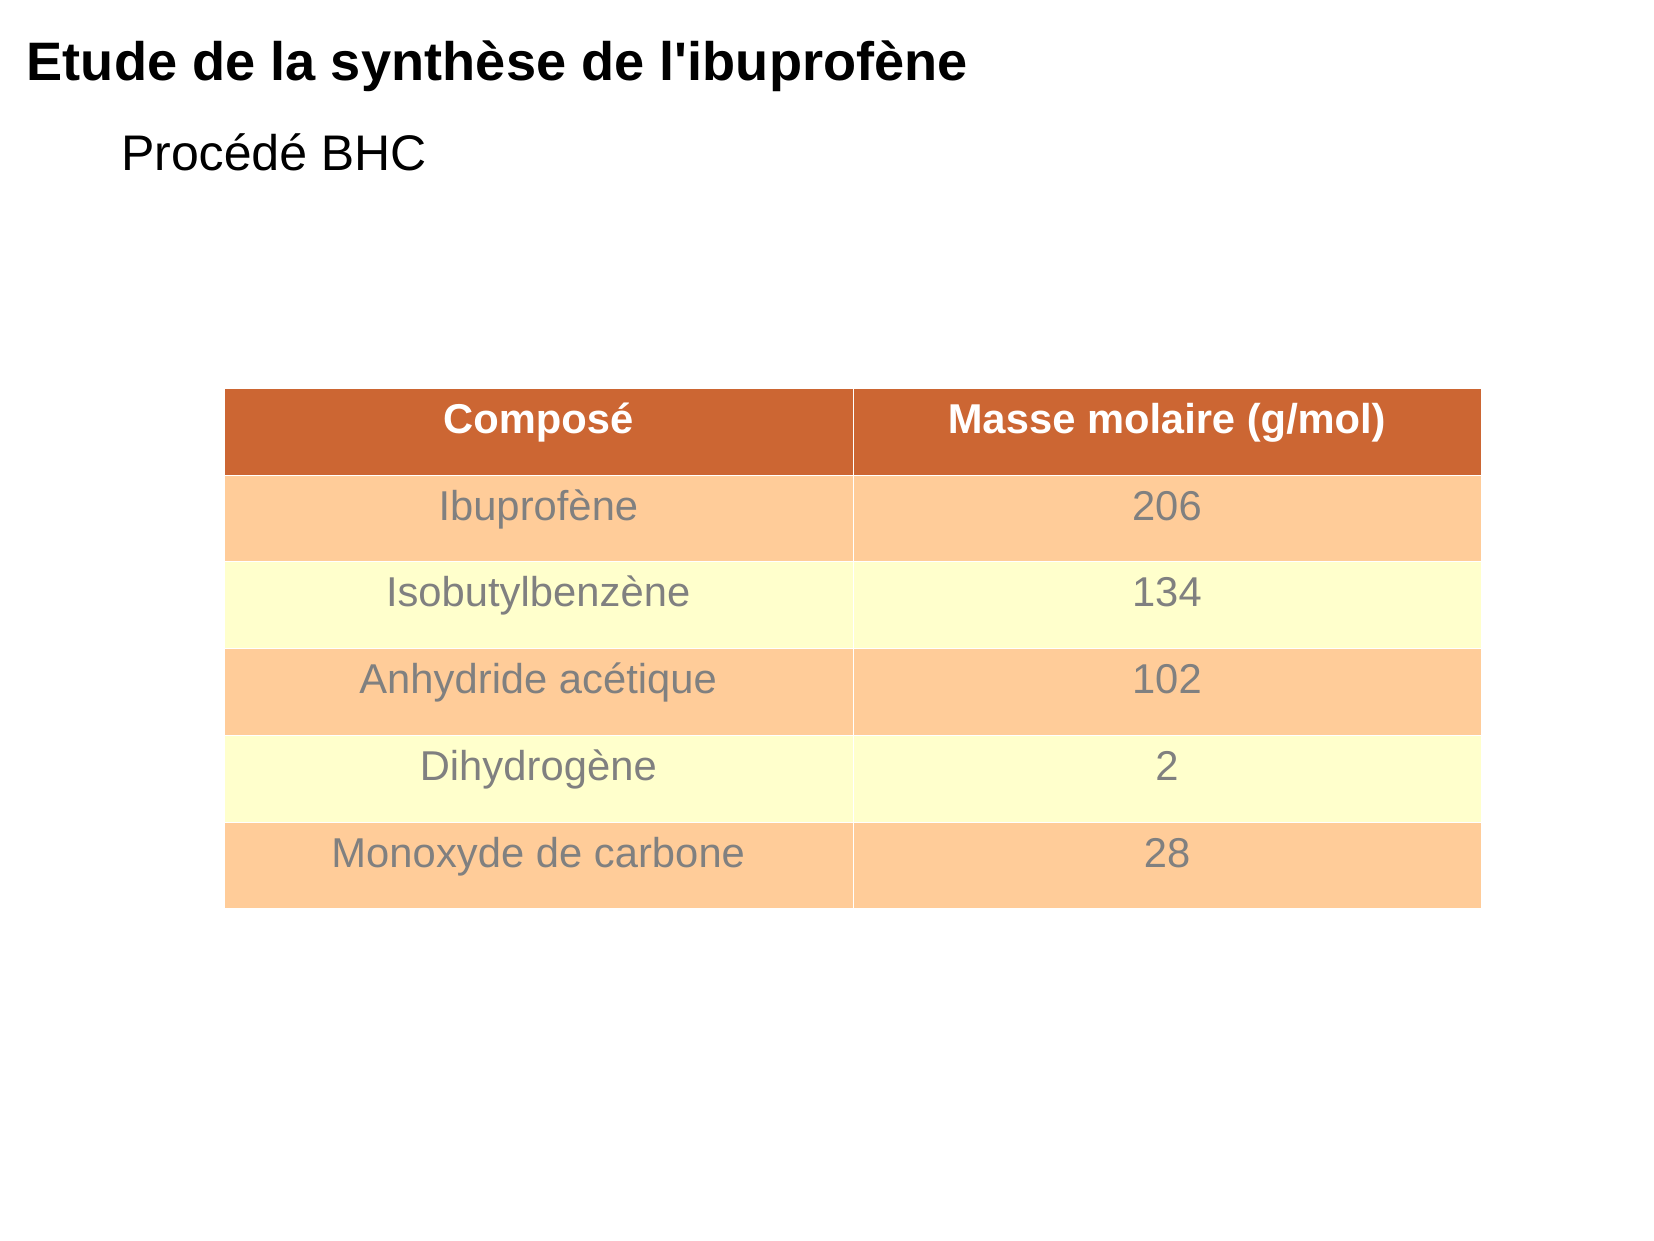

Etude de la synthèse de l'ibuprofène
Procédé BHC
| Composé | Masse molaire (g/mol) |
| --- | --- |
| Ibuprofène | 206 |
| Isobutylbenzène | 134 |
| Anhydride acétique | 102 |
| Dihydrogène | 2 |
| Monoxyde de carbone | 28 |